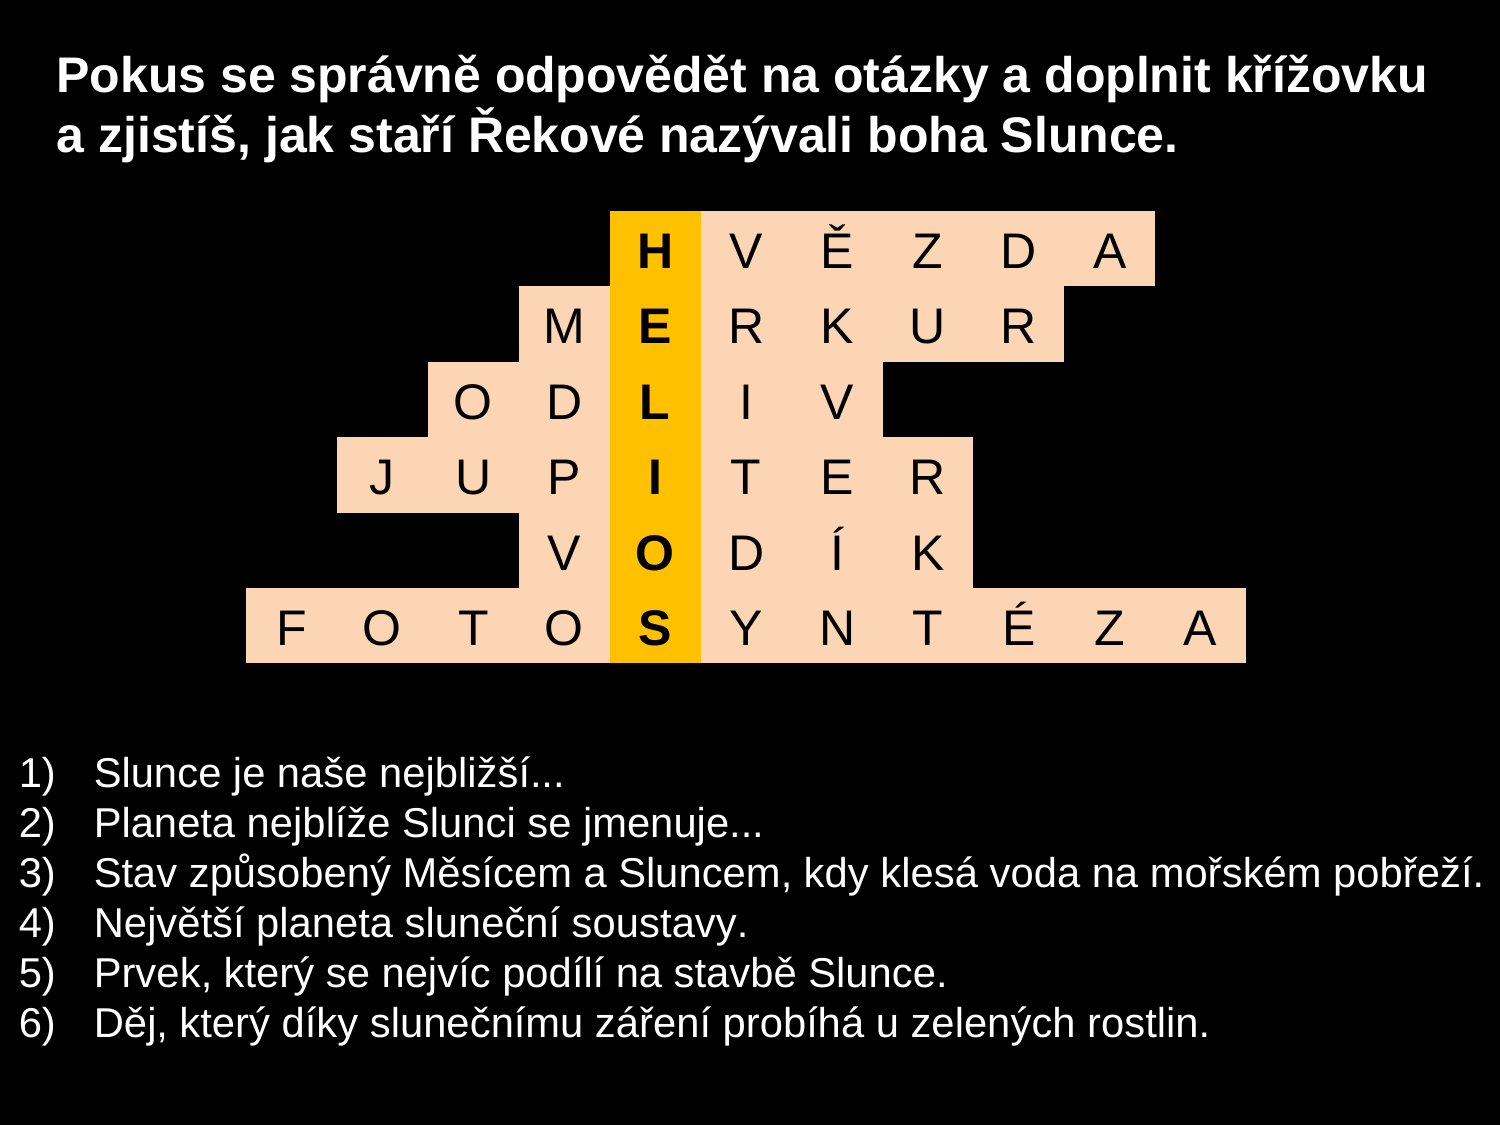

Pokus se správně odpovědět na otázky a doplnit křížovku
a zjistíš, jak staří Řekové nazývali boha Slunce.
| | | | | | | | | | | |
| --- | --- | --- | --- | --- | --- | --- | --- | --- | --- | --- |
| | | | | | | | | | | |
| | | | | | | | | | | |
| | | | | | | | | | | |
| | | | | | | | | | | |
| | | | | | | | | | | |
| | | | | H | V | Ě | Z | D | A | |
| --- | --- | --- | --- | --- | --- | --- | --- | --- | --- | --- |
| | | | M | E | R | K | U | R | | |
| | | O | D | L | I | V | | | | |
| | J | U | P | I | T | E | R | | | |
| | | | V | O | D | Í | K | | | |
| F | O | T | O | S | Y | N | T | É | Z | A |
Slunce je naše nejbližší...
Planeta nejblíže Slunci se jmenuje...
Stav způsobený Měsícem a Sluncem, kdy klesá voda na mořském pobřeží.
Největší planeta sluneční soustavy.
Prvek, který se nejvíc podílí na stavbě Slunce.
Děj, který díky slunečnímu záření probíhá u zelených rostlin.